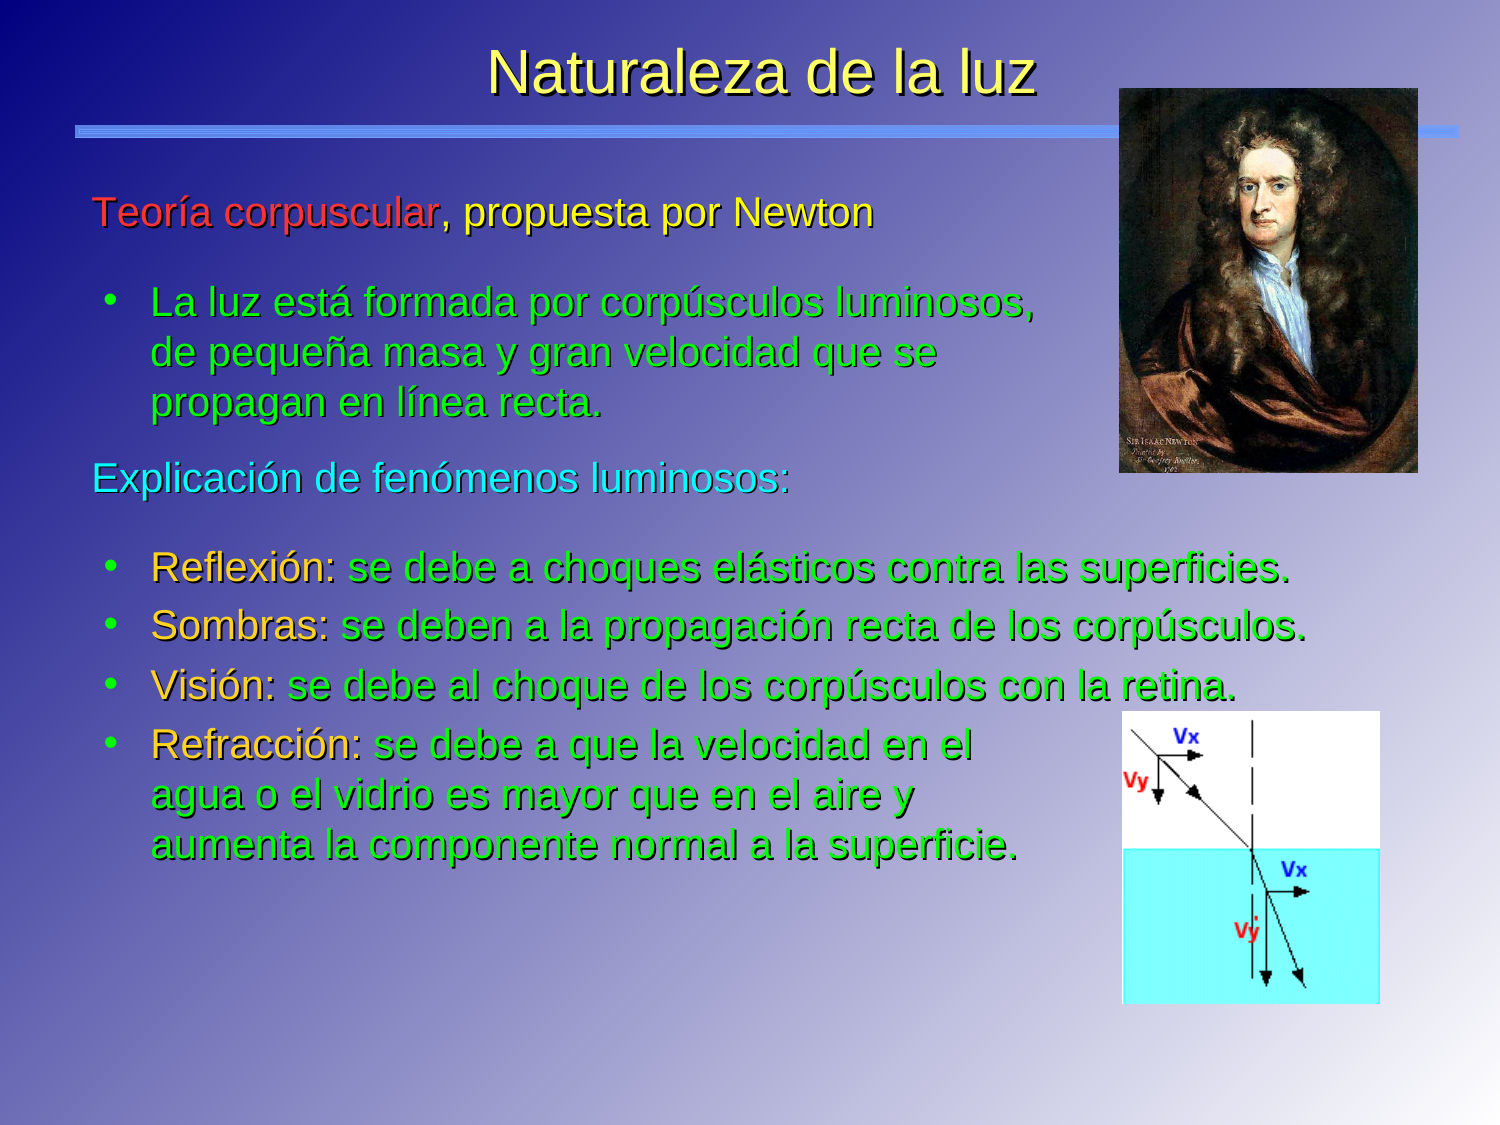

Naturaleza de la luz
Teoría corpuscular, propuesta por Newton
La luz está formada por corpúsculos luminosos, de pequeña masa y gran velocidad que se propagan en línea recta.
Explicación de fenómenos luminosos:
Reflexión: se debe a choques elásticos contra las superficies.
Sombras: se deben a la propagación recta de los corpúsculos.
Visión: se debe al choque de los corpúsculos con la retina.
Refracción: se debe a que la velocidad en el agua o el vidrio es mayor que en el aire y aumenta la componente normal a la superficie.